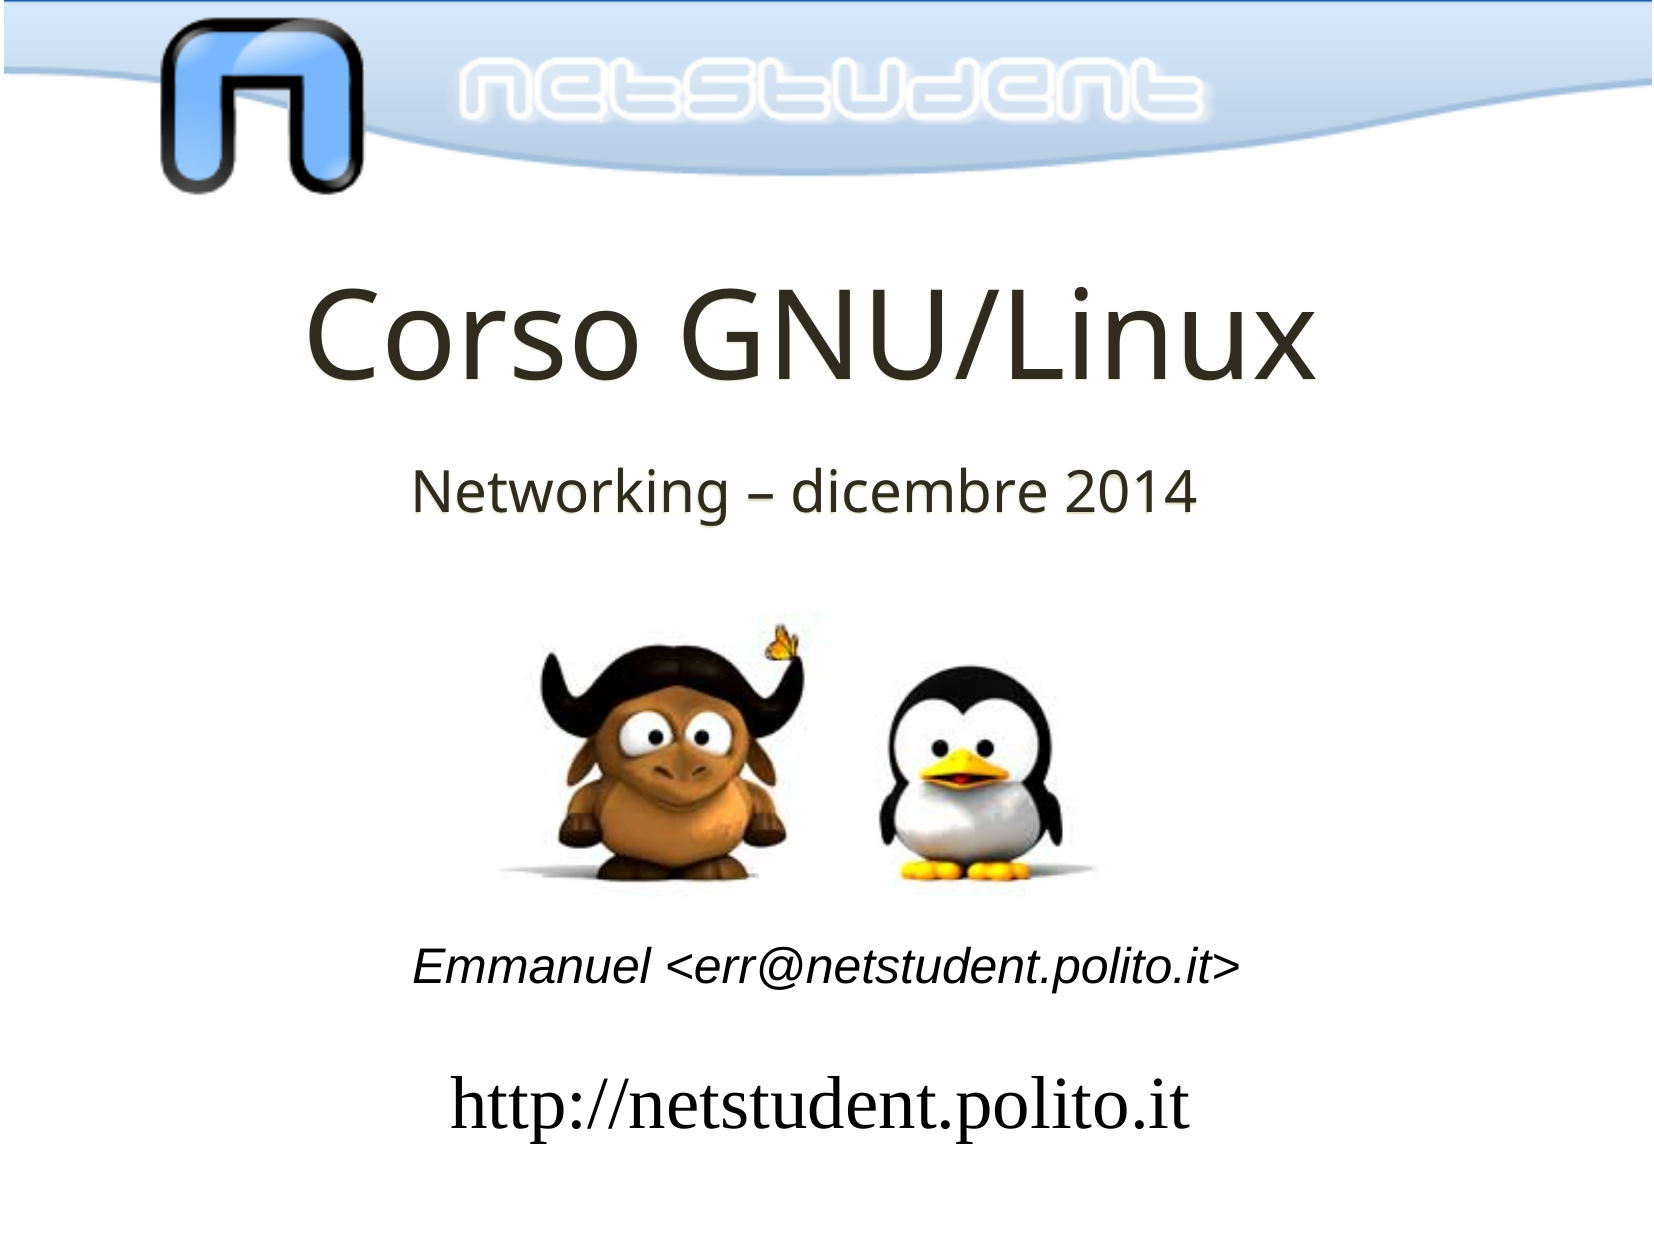

Corso GNU/Linux
# Networking – dicembre 2014
Emmanuel <err@netstudent.polito.it>
http://netstudent.polito.it